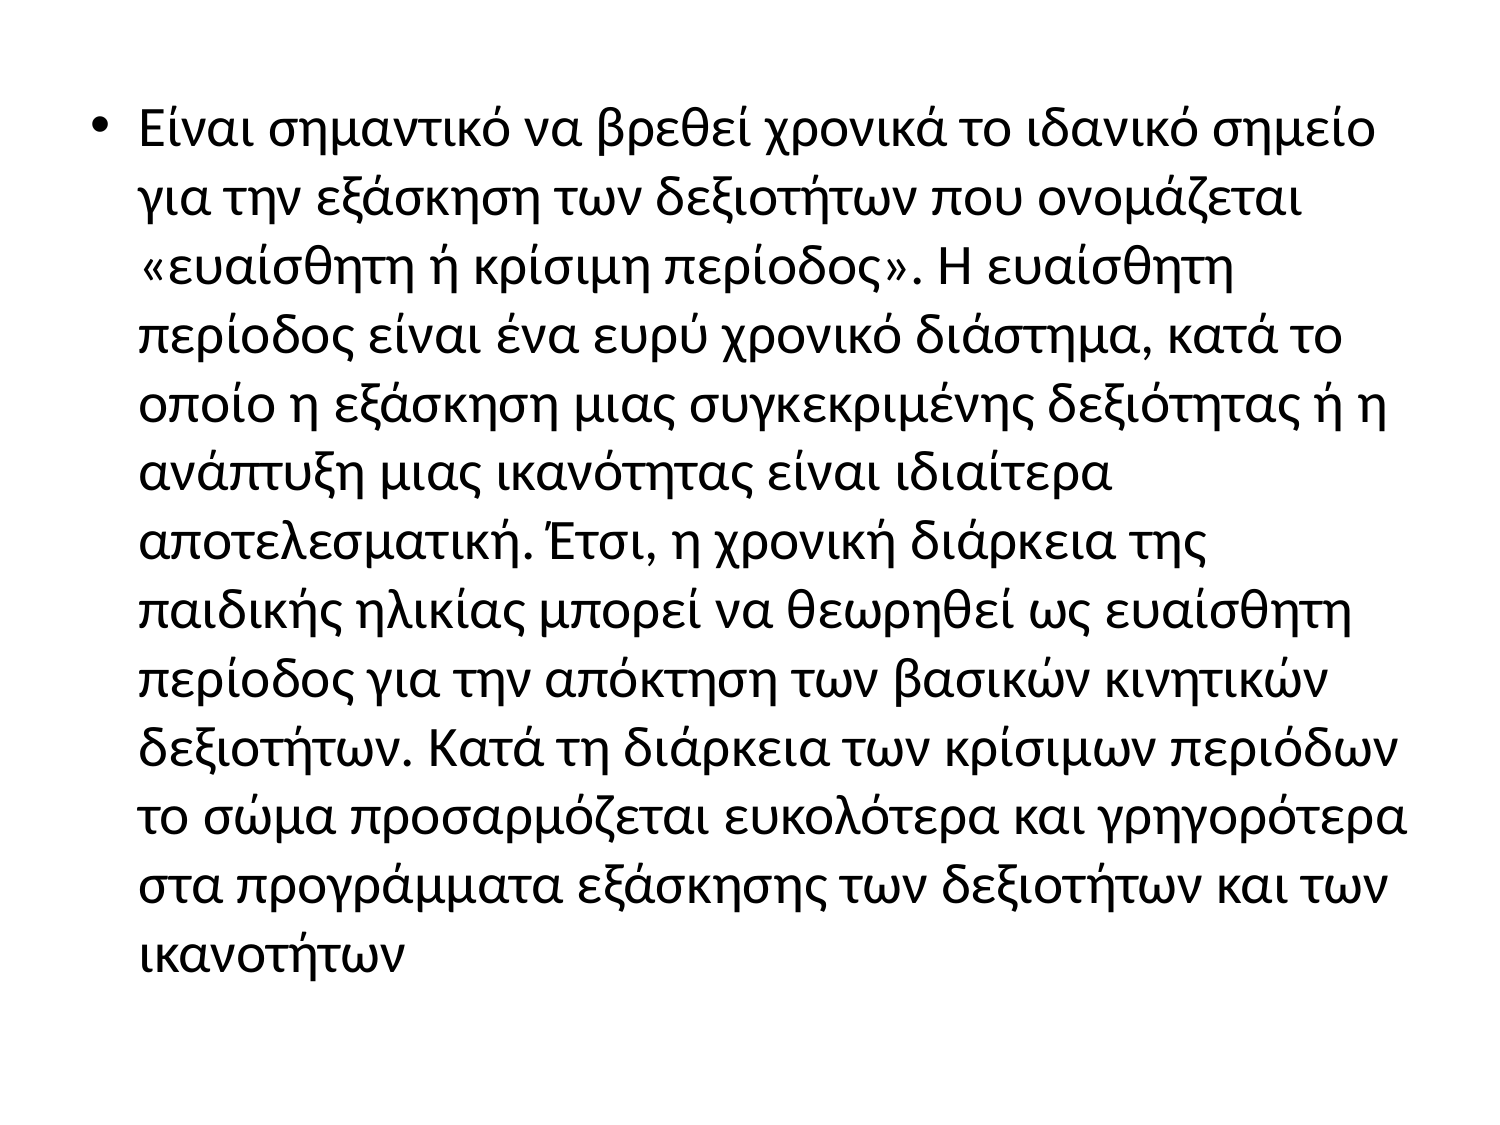

# Είναι σημαντικό να βρεθεί χρονικά το ιδανικό σημείο για την εξάσκηση των δεξιοτήτων που ονομάζεται «ευαίσθητη ή κρίσιμη περίοδος». Η ευαίσθητη περίοδος είναι ένα ευρύ χρονικό διάστημα, κατά το οποίο η εξάσκηση μιας συγκεκριμένης δεξιότητας ή η ανάπτυξη μιας ικανότητας είναι ιδιαίτερα αποτελεσματική. Έτσι, η χρονική διάρκεια της παιδικής ηλικίας μπορεί να θεωρηθεί ως ευαίσθητη περίοδος για την απόκτηση των βασικών κινητικών δεξιοτήτων. Κατά τη διάρκεια των κρίσιμων περιόδων το σώμα προσαρμόζεται ευκολότερα και γρηγορότερα στα προγράμματα εξάσκησης των δεξιοτήτων και των ικανοτήτων